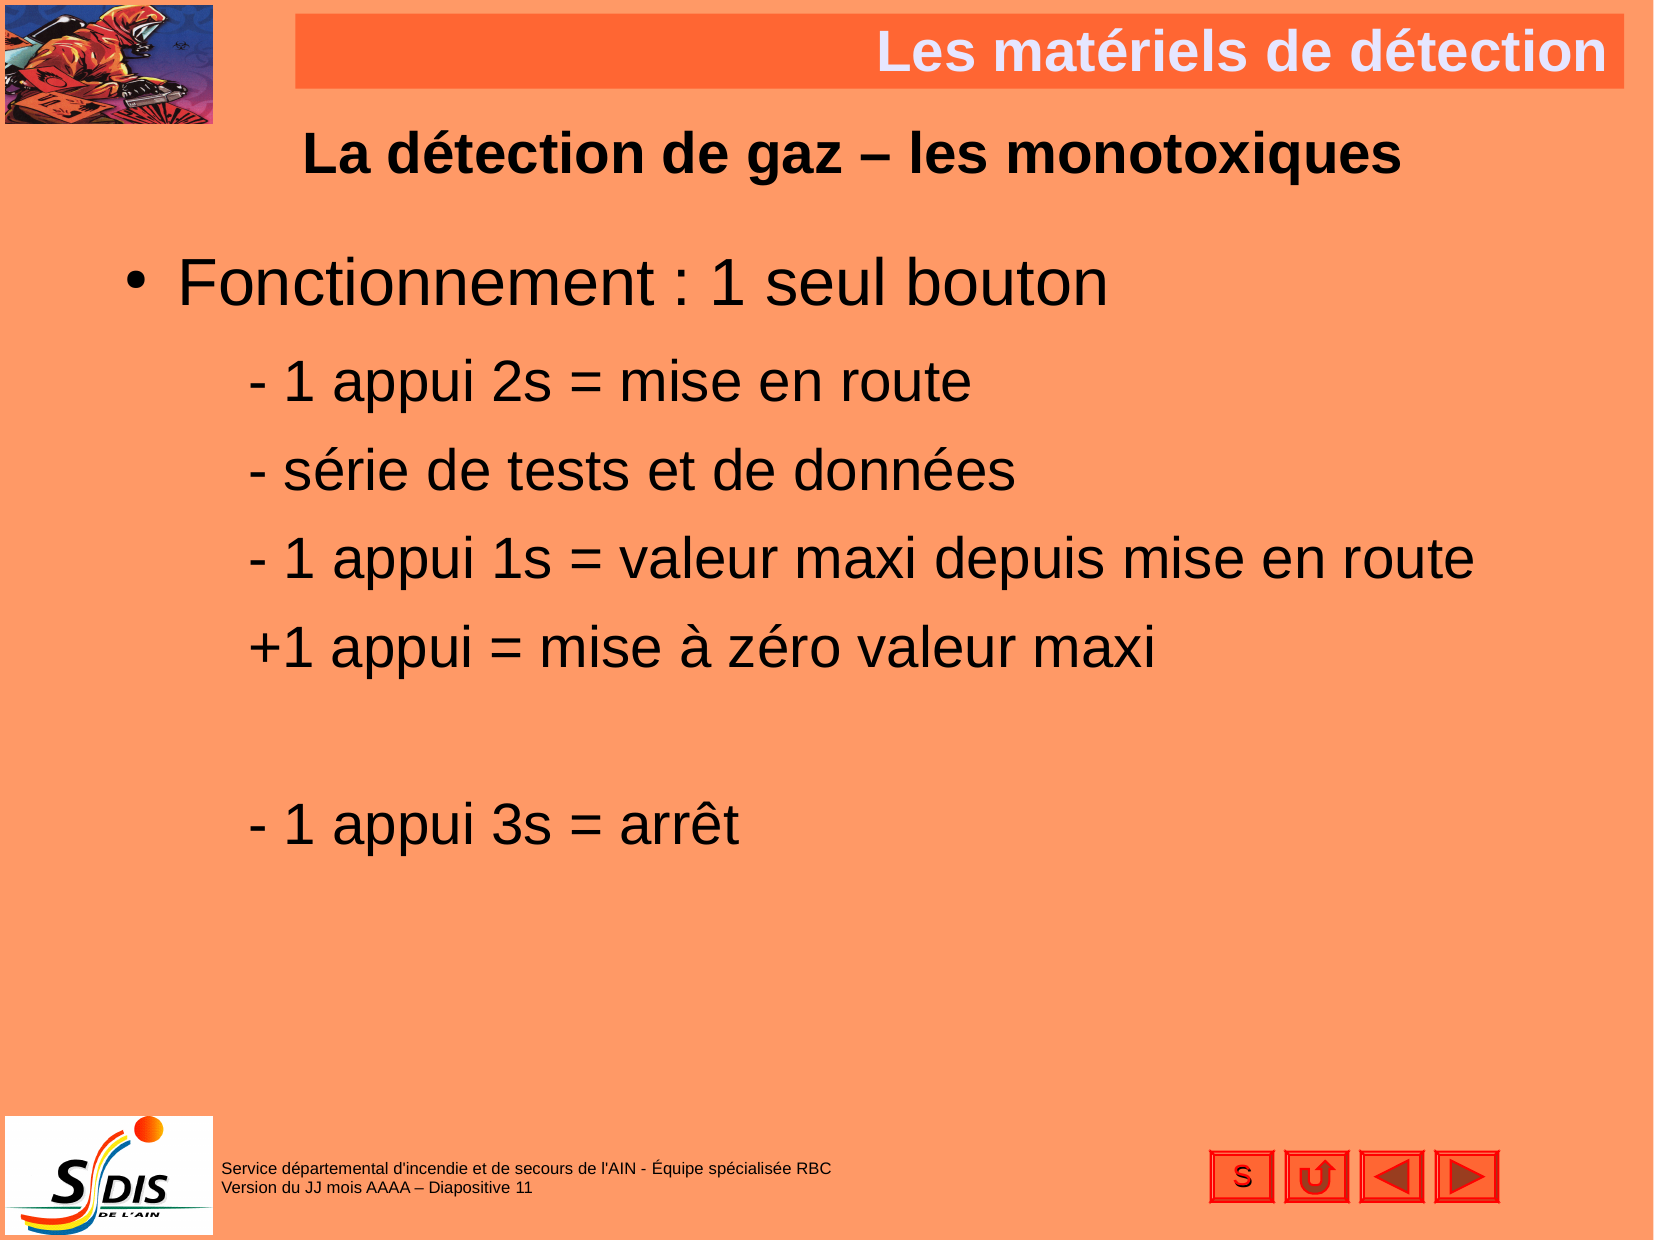

Les matériels de détection
La détection de gaz – les monotoxiques
# Fonctionnement : 1 seul bouton
- 1 appui 2s = mise en route
- série de tests et de données
- 1 appui 1s = valeur maxi depuis mise en route
+1 appui = mise à zéro valeur maxi
- 1 appui 3s = arrêt